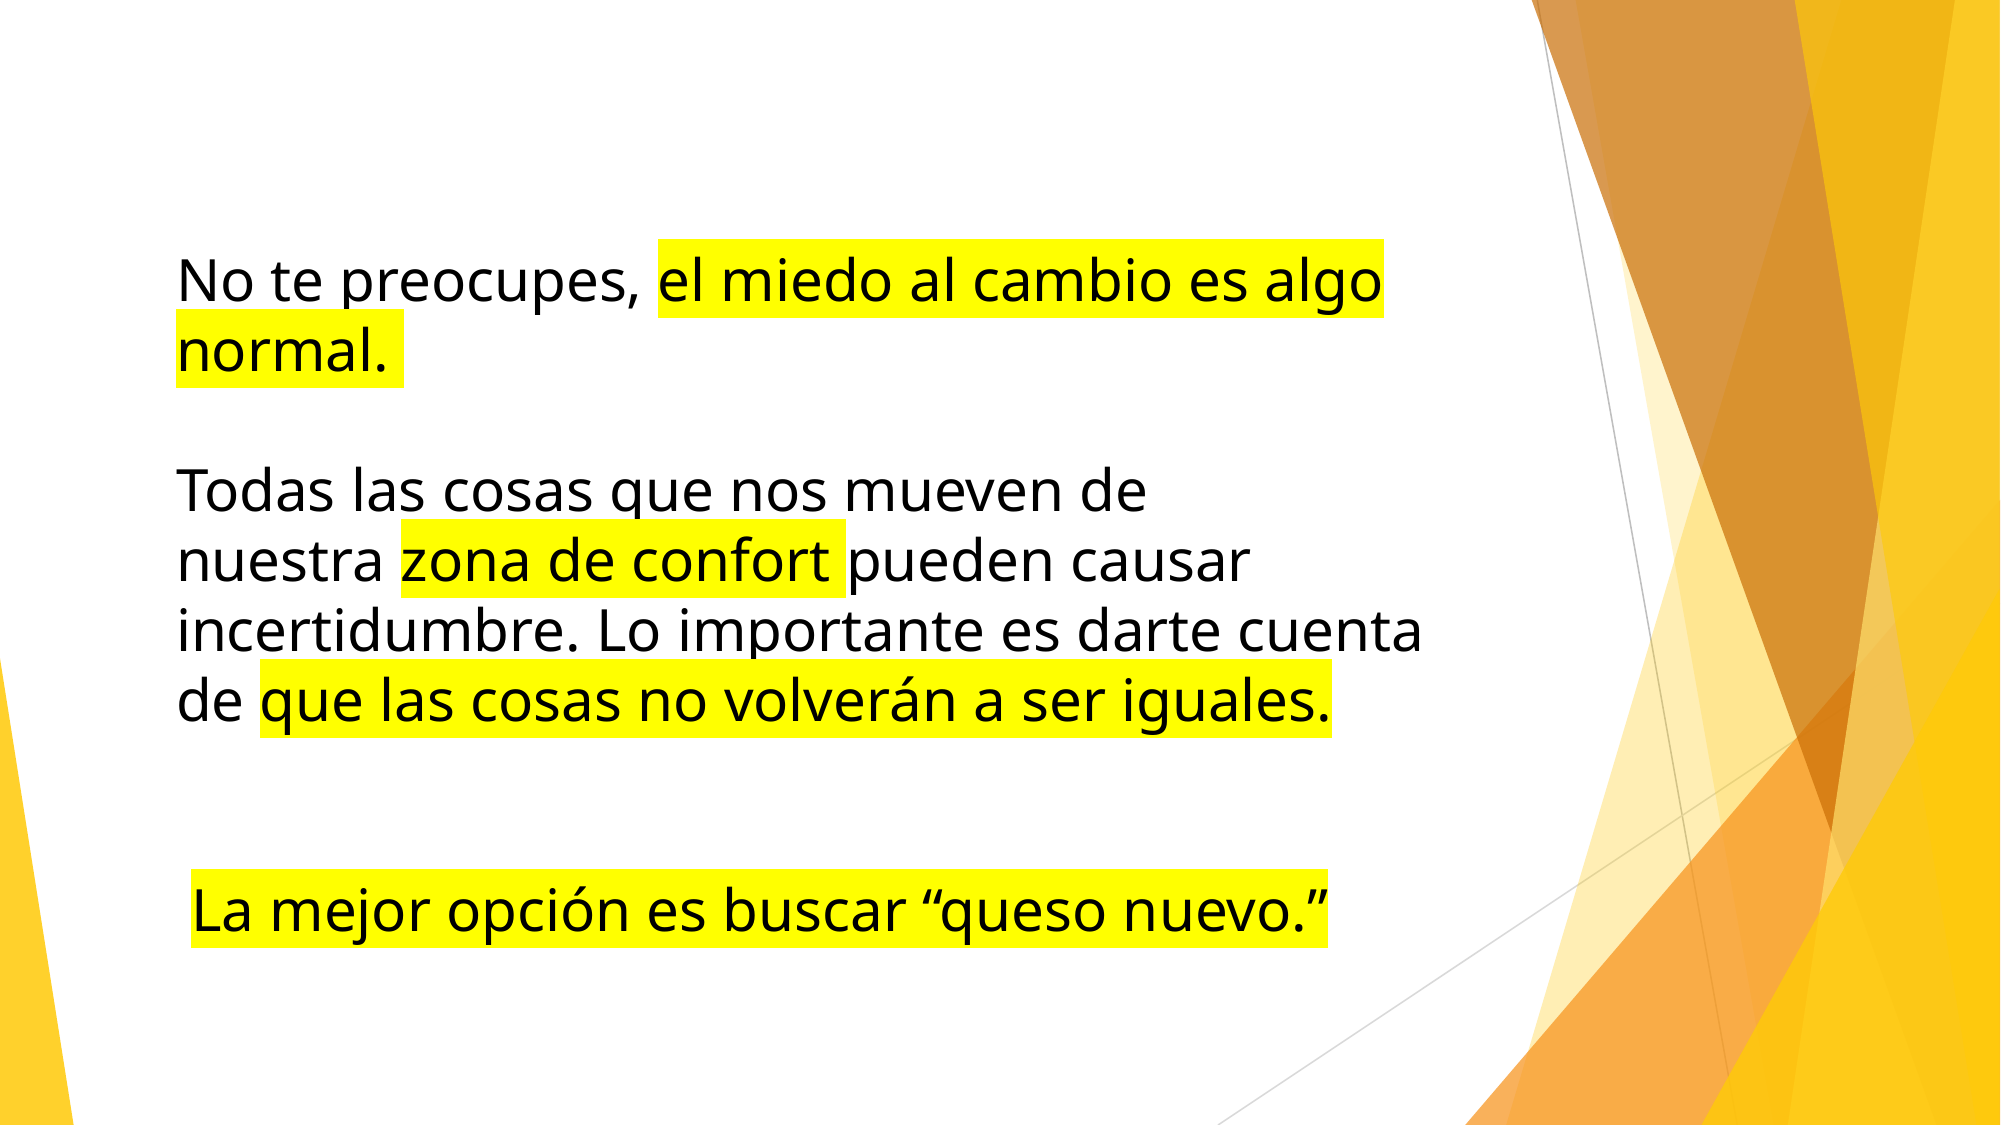

No te preocupes, el miedo al cambio es algo normal.
Todas las cosas que nos mueven de nuestra zona de confort pueden causar incertidumbre. Lo importante es darte cuenta de que las cosas no volverán a ser iguales.
 La mejor opción es buscar “queso nuevo.”